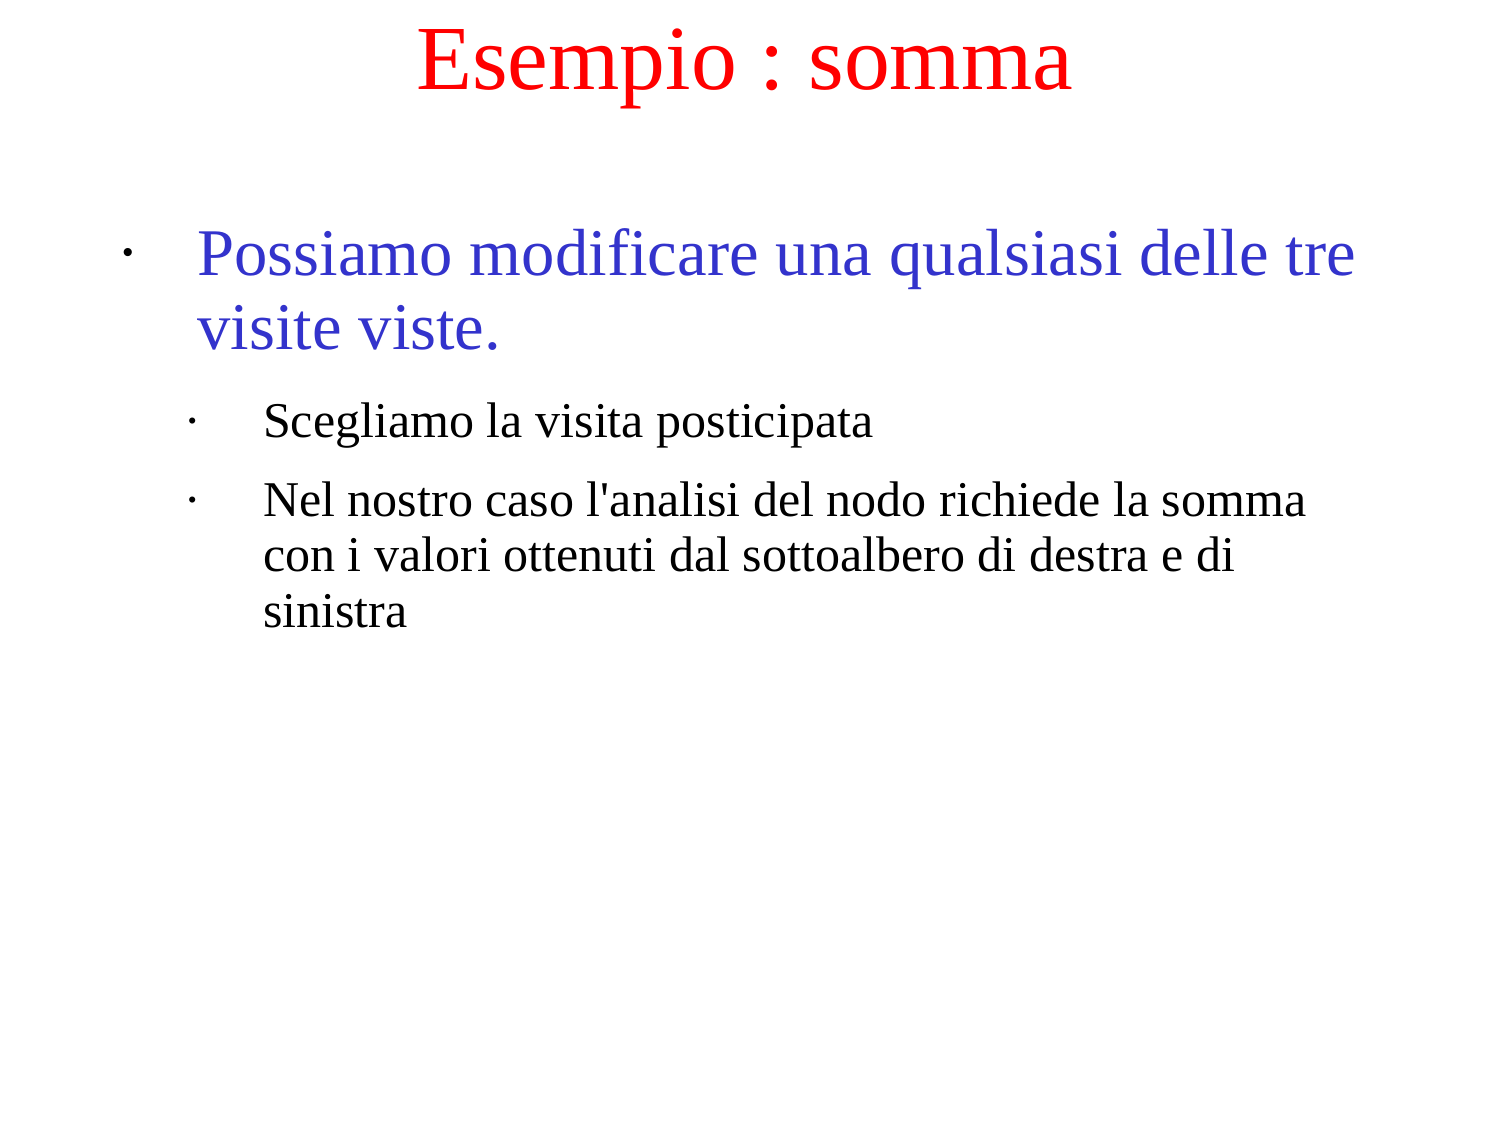

# Esempio : somma
Possiamo modificare una qualsiasi delle tre visite viste.
Scegliamo la visita posticipata
Nel nostro caso l'analisi del nodo richiede la somma con i valori ottenuti dal sottoalbero di destra e di sinistra